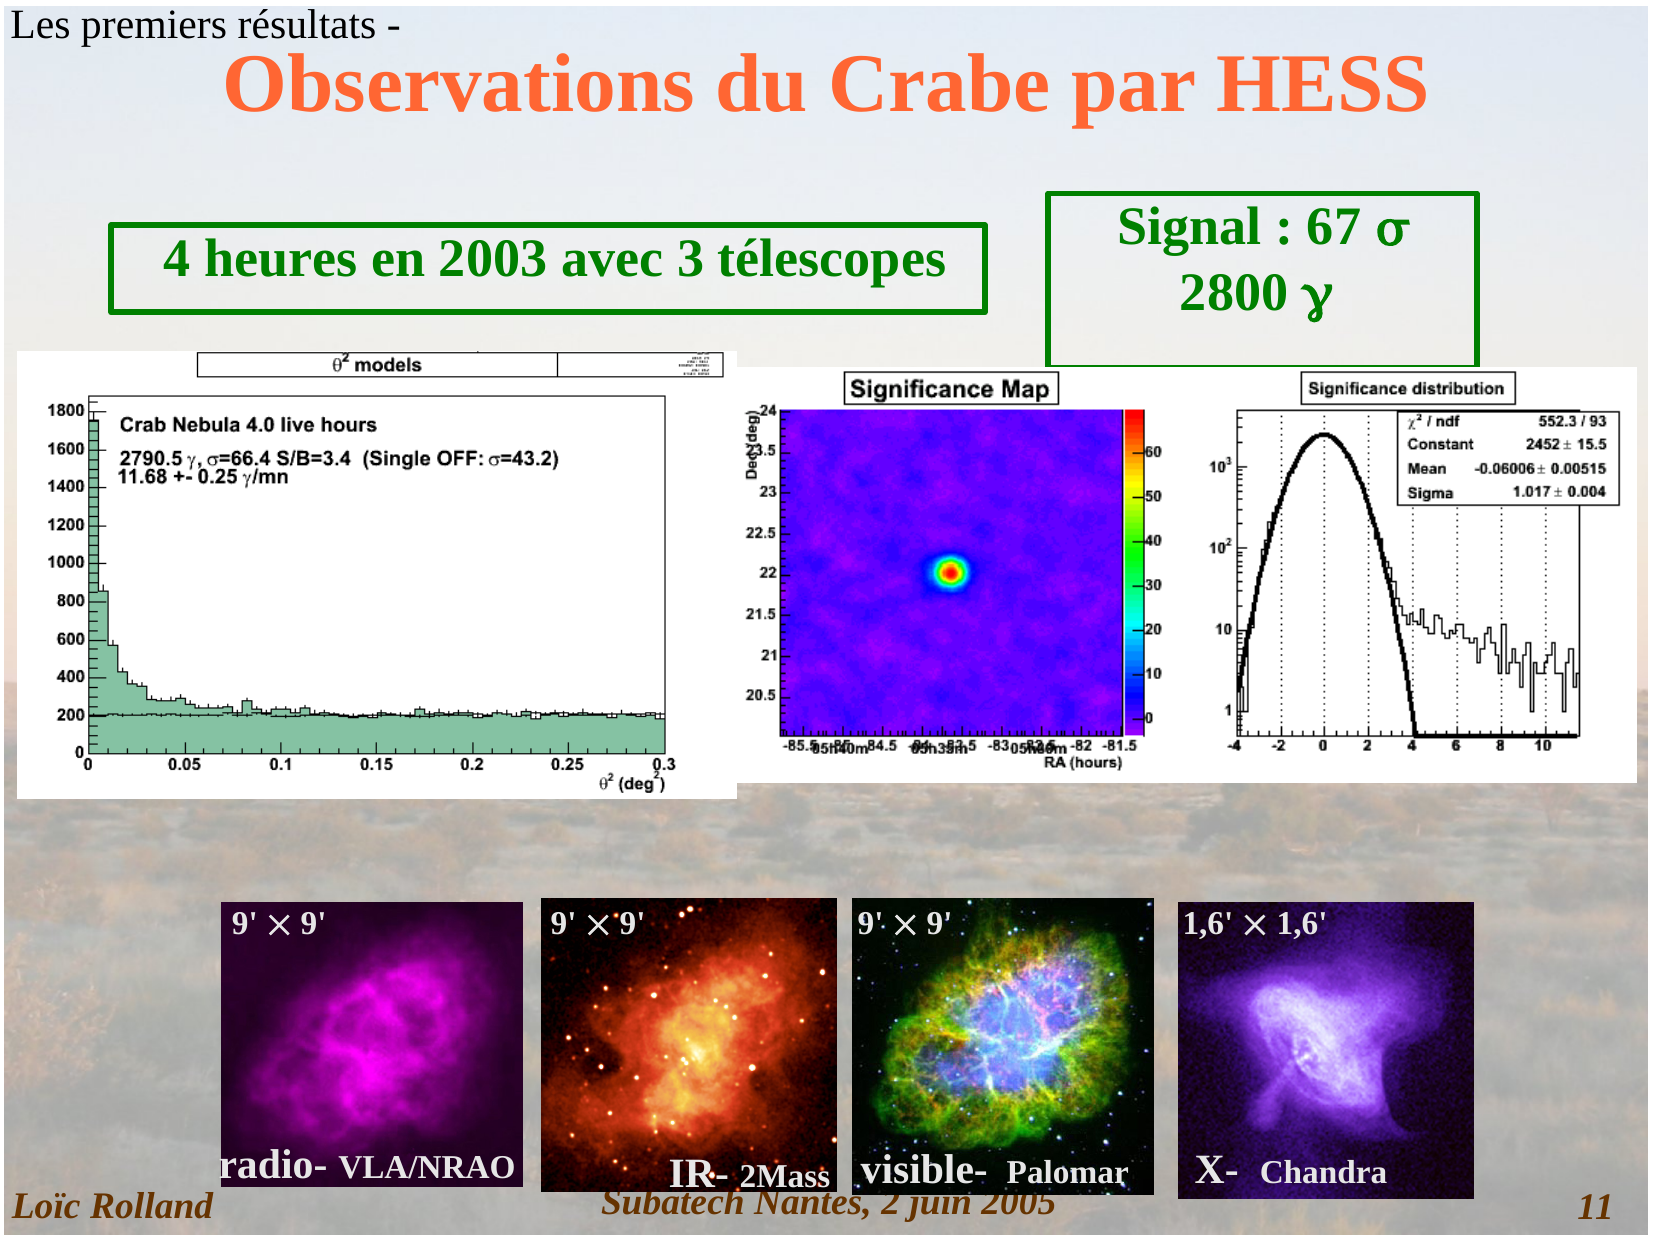

Les premiers résultats -
# Observations du Crabe par HESS
Signal : 67 
2800 
4 heures en 2003 avec 3 télescopes
9' × 9'
9' × 9'
9' × 9'
1,6' × 1,6'
radio- VLA/NRAO
visible- Palomar
X- Chandra
IR- 2Mass